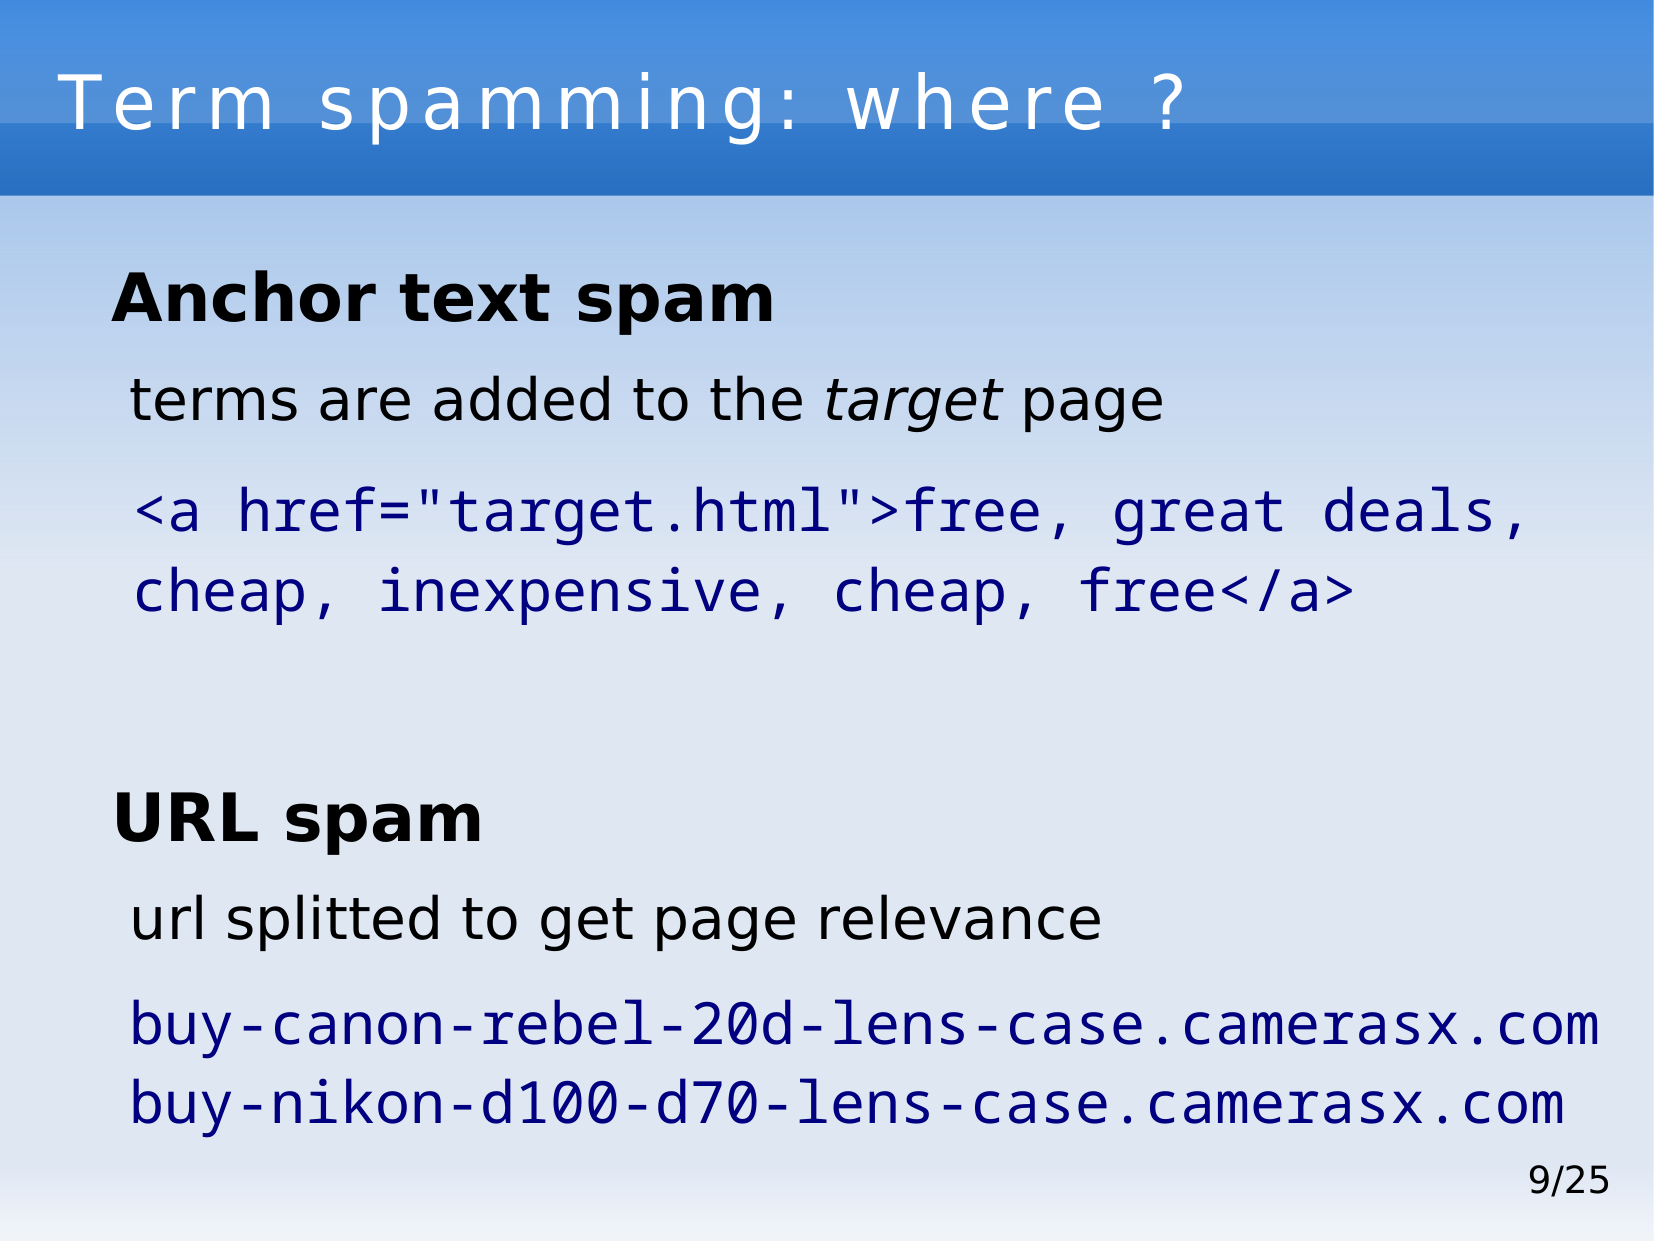

# Term spamming: where ?
 Anchor text spam
terms are added to the target page
<a href="target.html">free, great deals, cheap, inexpensive, cheap, free</a>
 URL spam
url splitted to get page relevance
buy-canon-rebel-20d-lens-case.camerasx.com
buy-nikon-d100-d70-lens-case.camerasx.com
9/25